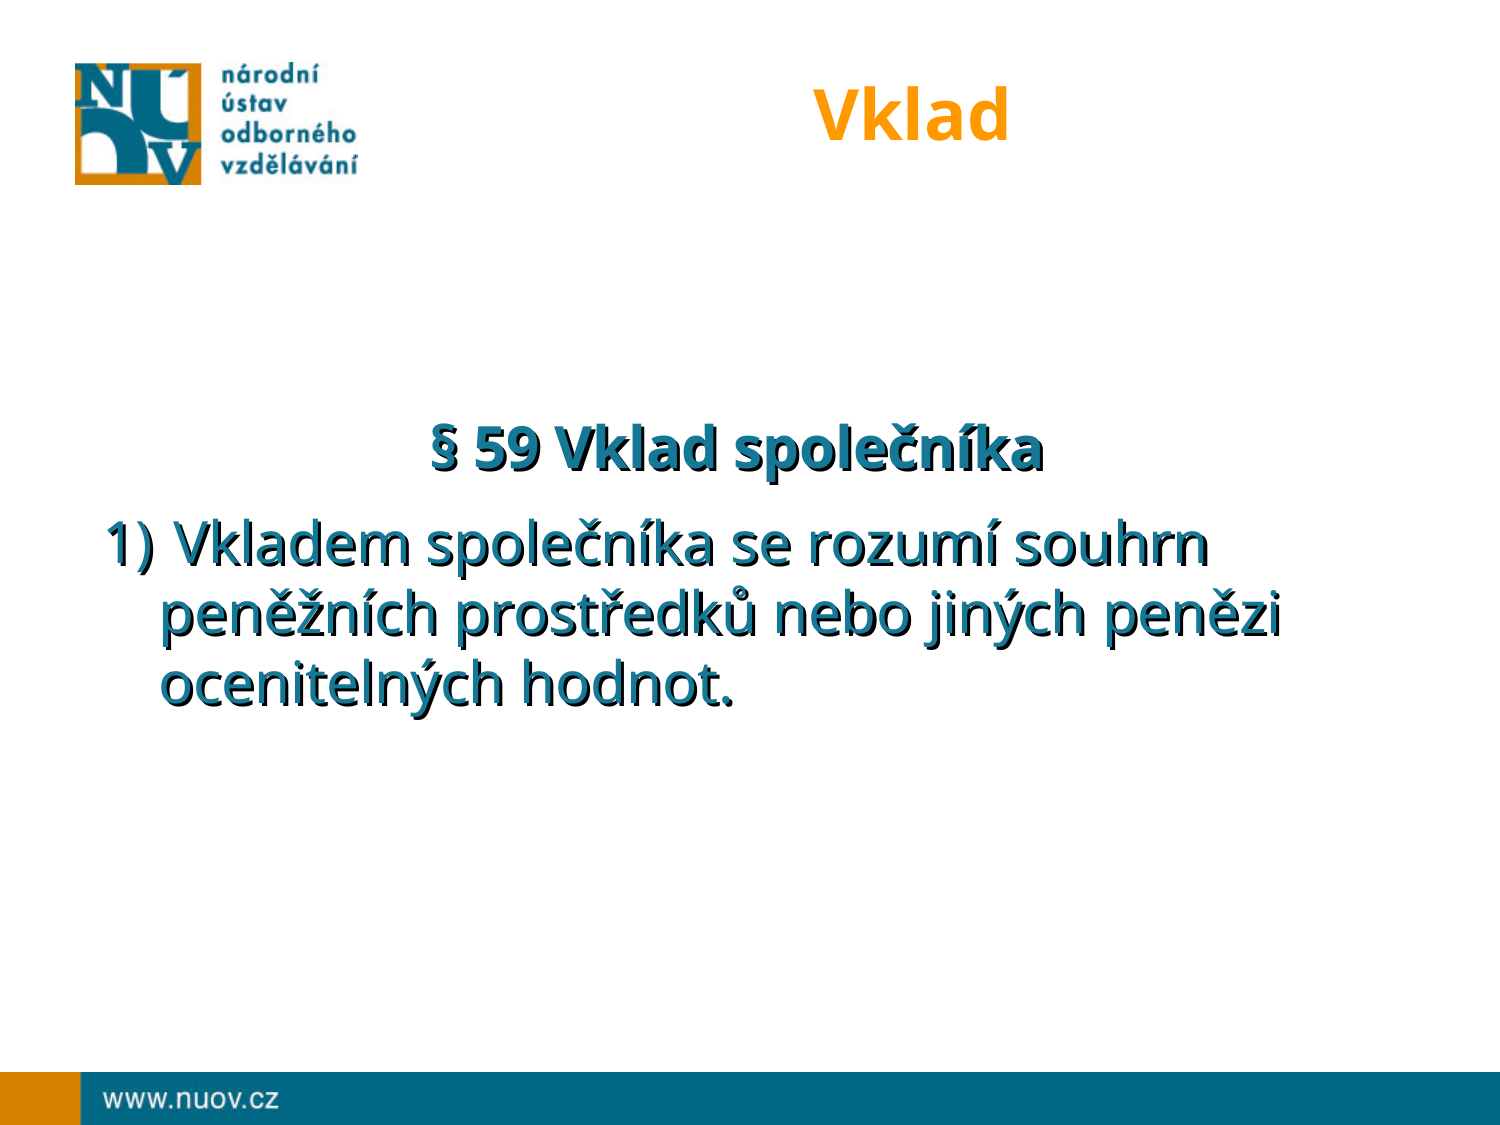

# Vklad
§ 59 Vklad společníka
 Vkladem společníka se rozumí souhrn peněžních prostředků nebo jiných penězi ocenitelných hodnot.